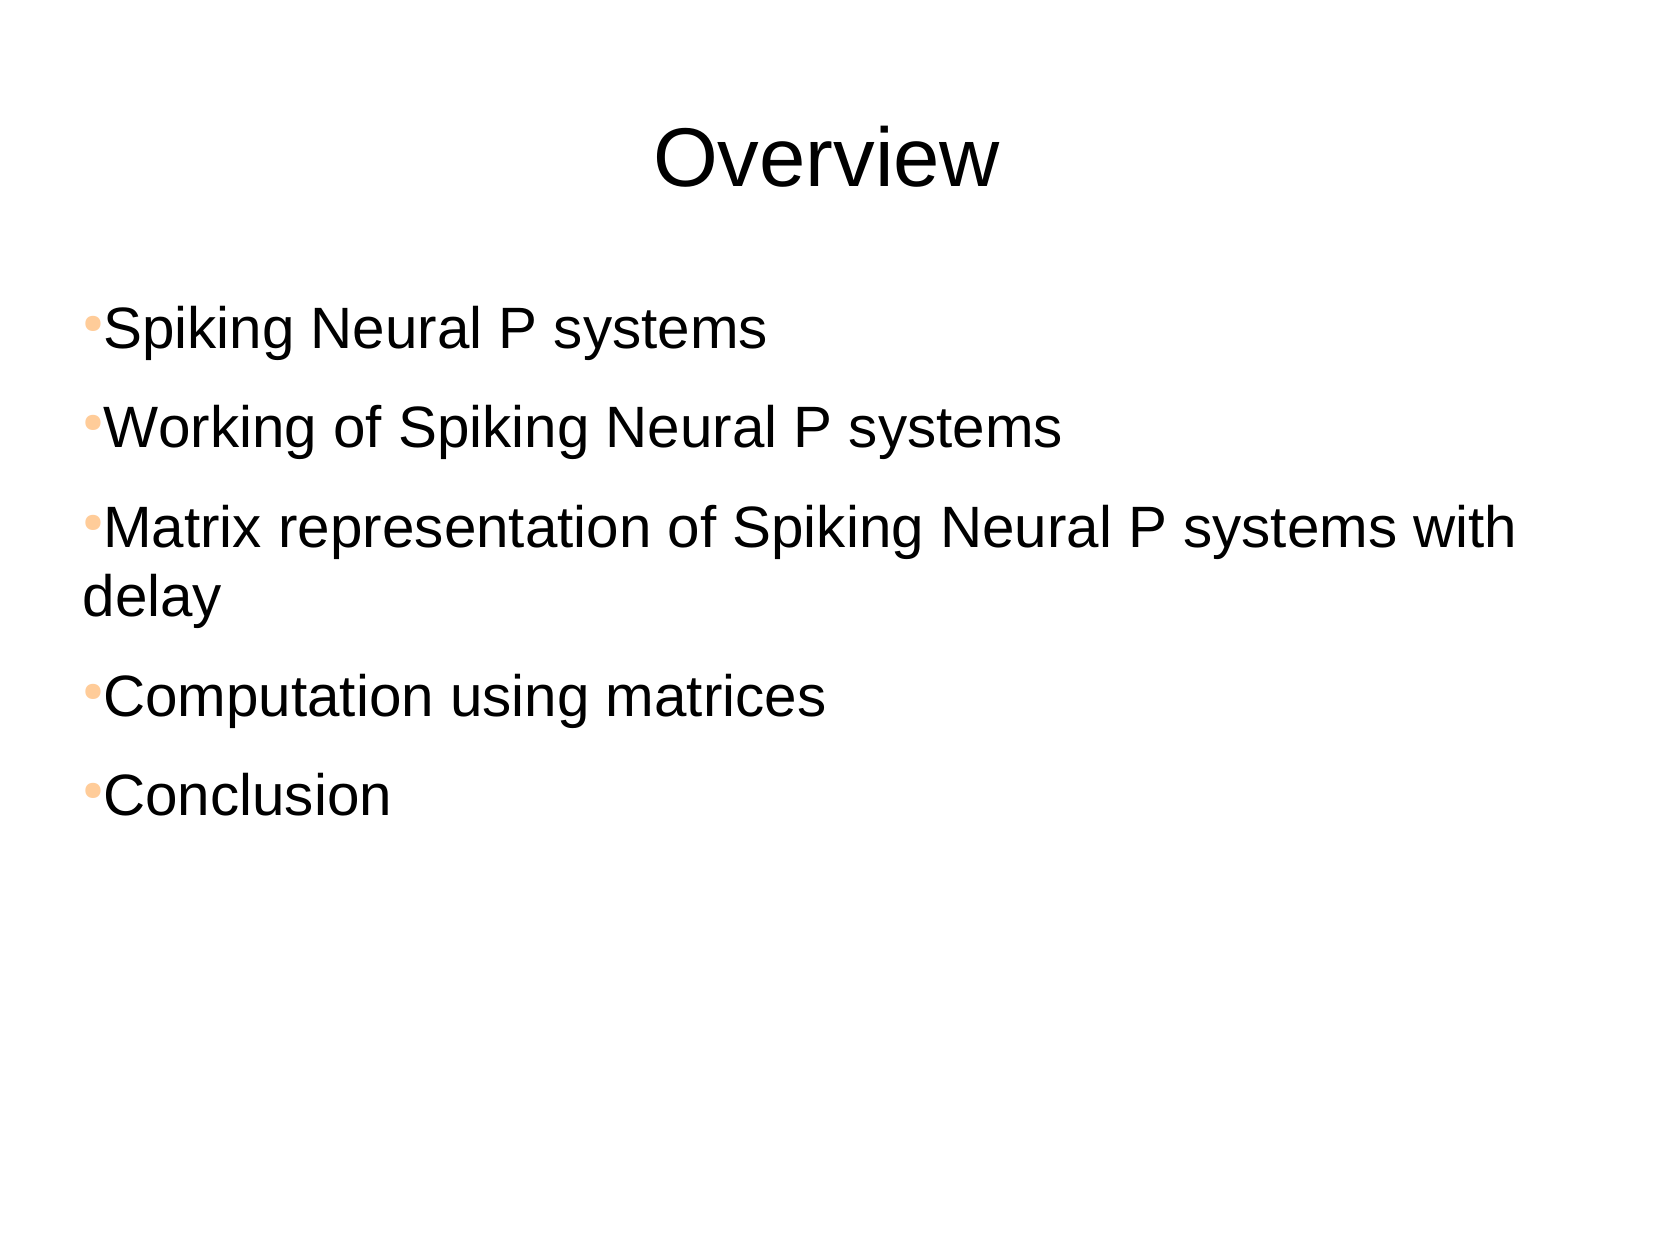

# Overview
Spiking Neural P systems
Working of Spiking Neural P systems
Matrix representation of Spiking Neural P systems with delay
Computation using matrices
Conclusion